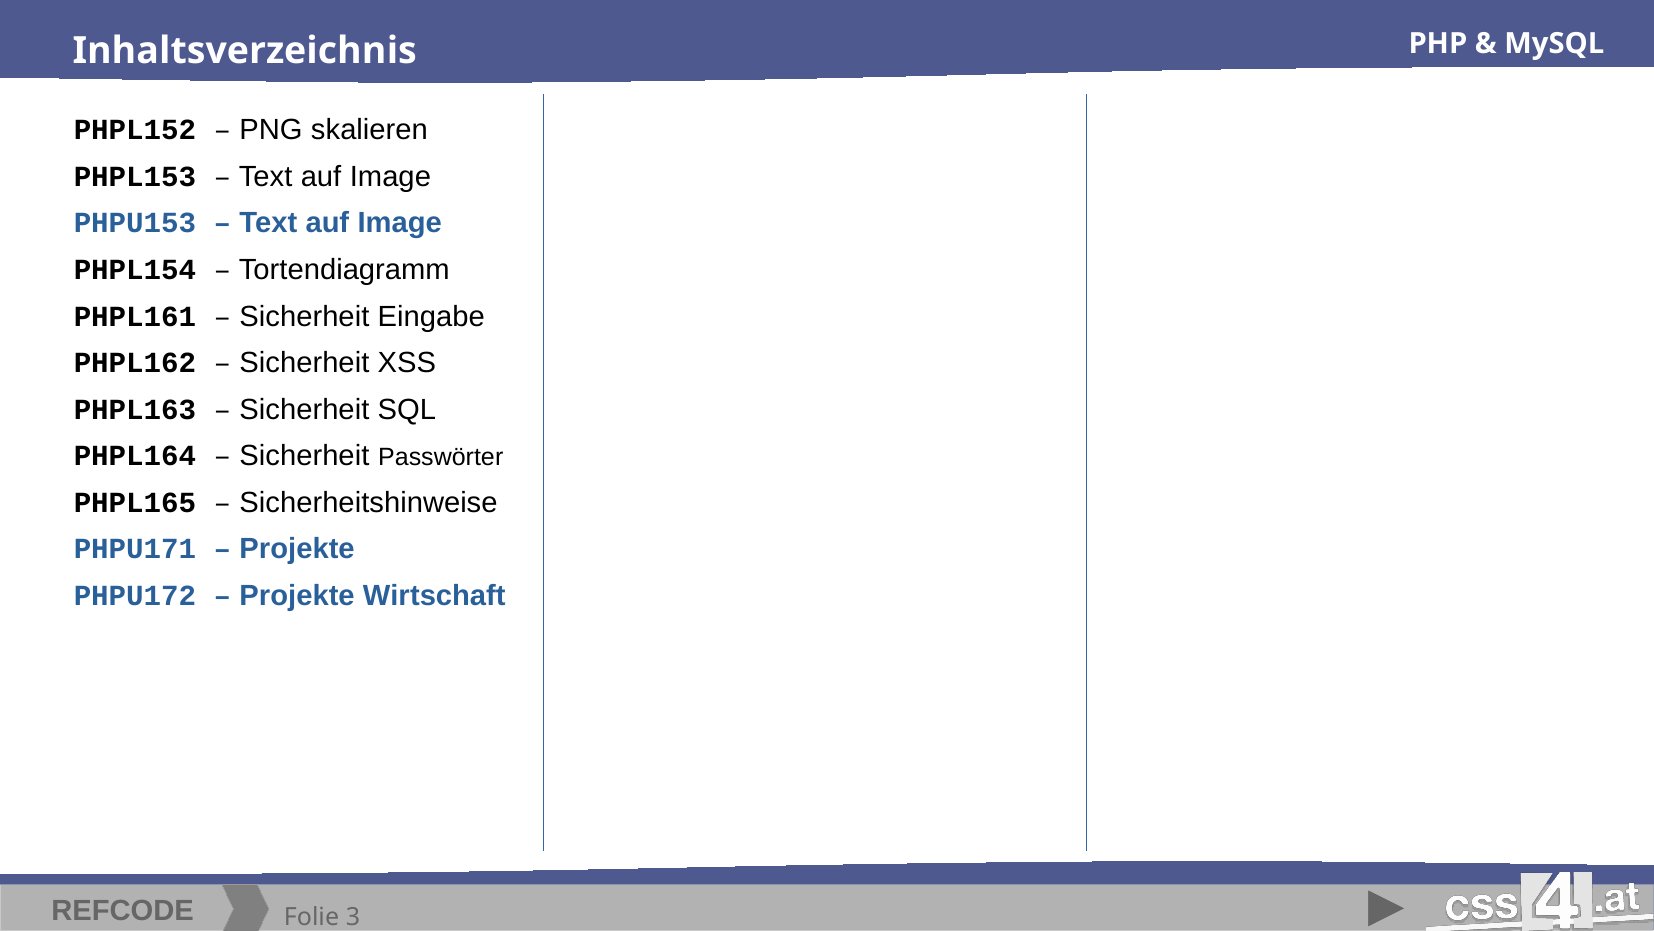

PHP & MySQL
Inhaltsverzeichnis
PHPL152 – PNG skalieren
PHPL153 – Text auf Image
PHPU153 – Text auf Image
PHPL154 – Tortendiagramm
PHPL161 – Sicherheit Eingabe
PHPL162 – Sicherheit XSS
PHPL163 – Sicherheit SQL
PHPL164 – Sicherheit Passwörter
PHPL165 – Sicherheitshinweise
PHPU171 – Projekte
PHPU172 – Projekte Wirtschaft
REFCODE
Folie